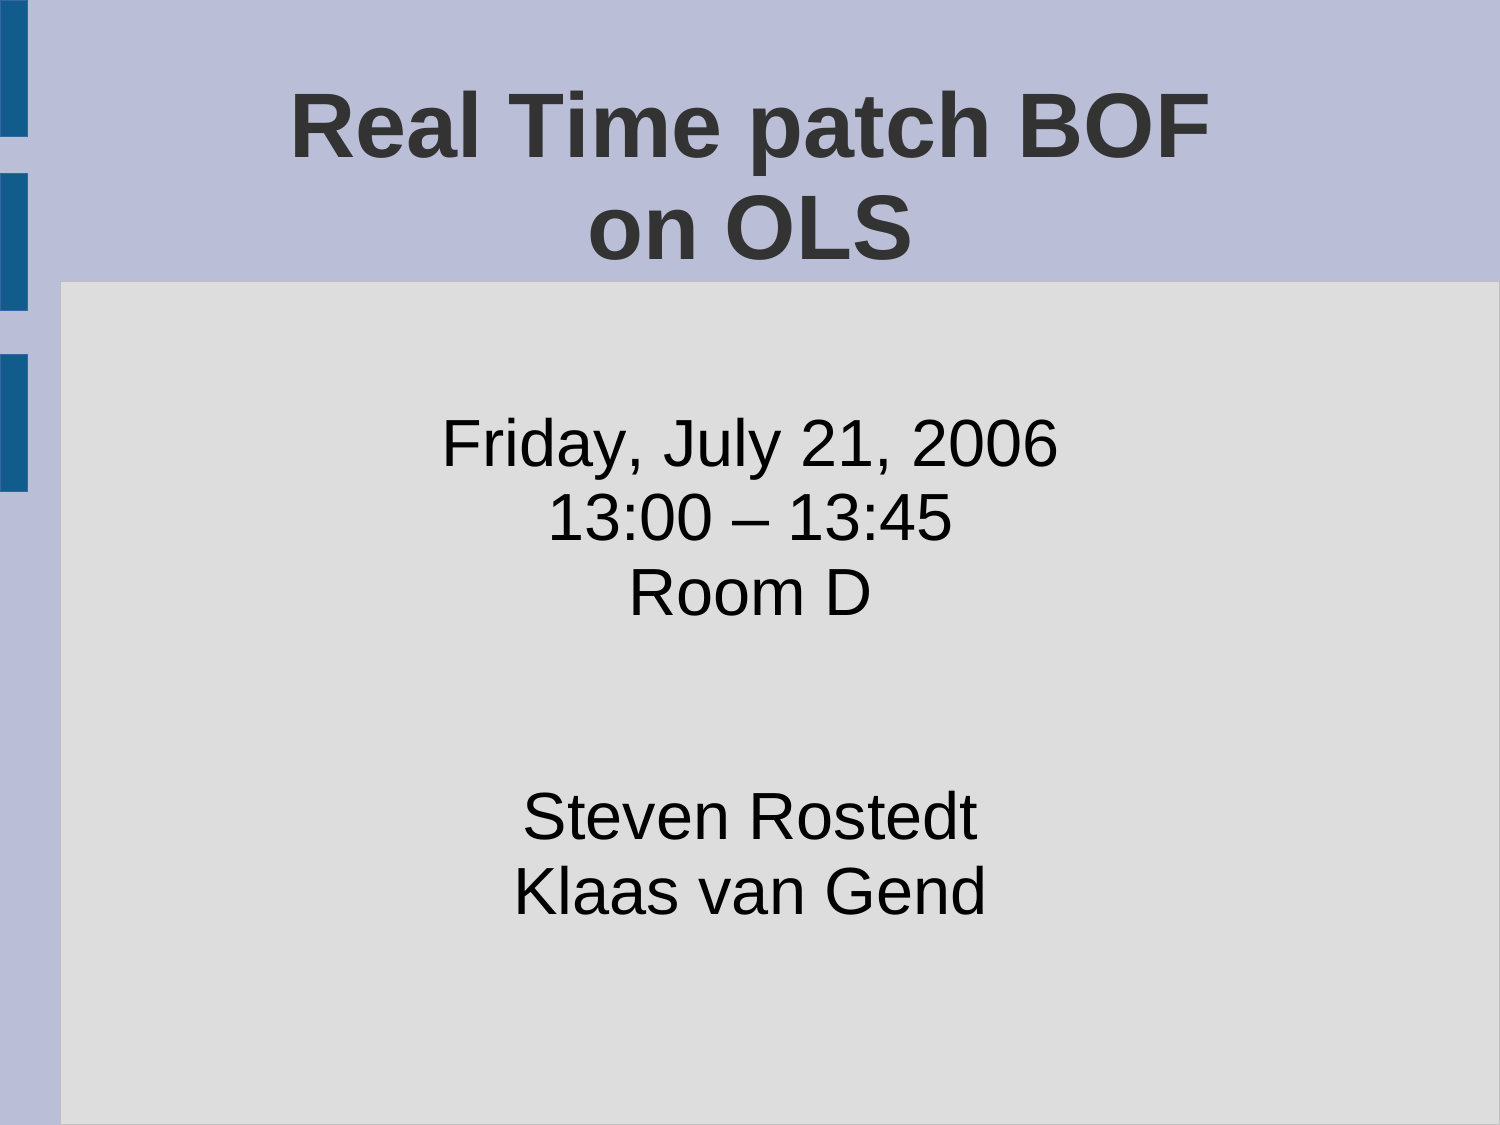

# Real Time patch BOF on OLS
Friday, July 21, 2006
13:00 – 13:45
Room D
Steven Rostedt
Klaas van Gend